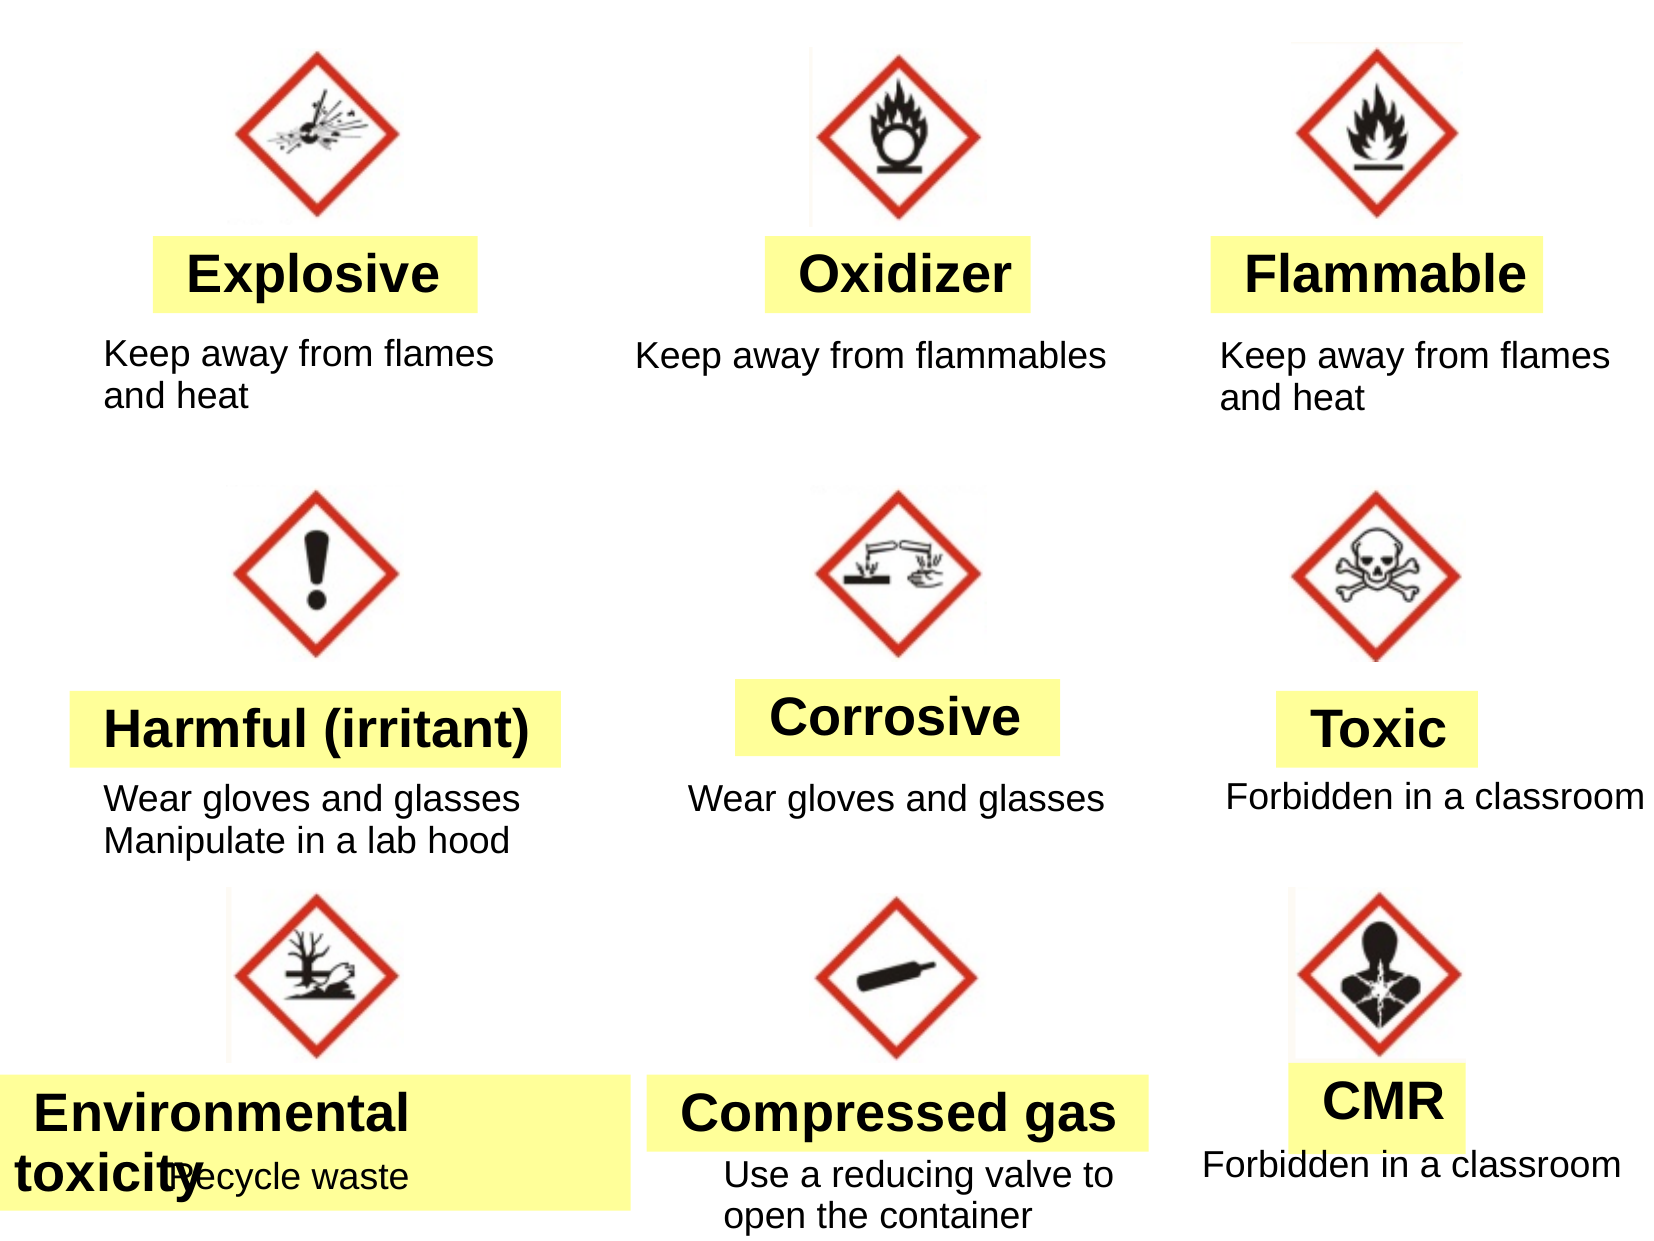

Explosive
Oxidizer
Flammable
Keep away from flames and heat
Keep away from flammables
Keep away from flames and heat
Corrosive
Harmful (irritant)
Toxic
Forbidden in a classroom
Wear gloves and glasses
Manipulate in a lab hood
Wear gloves and glasses
CMR
Environmental toxicity
Compressed gas
Forbidden in a classroom
Use a reducing valve to open the container
Recycle waste